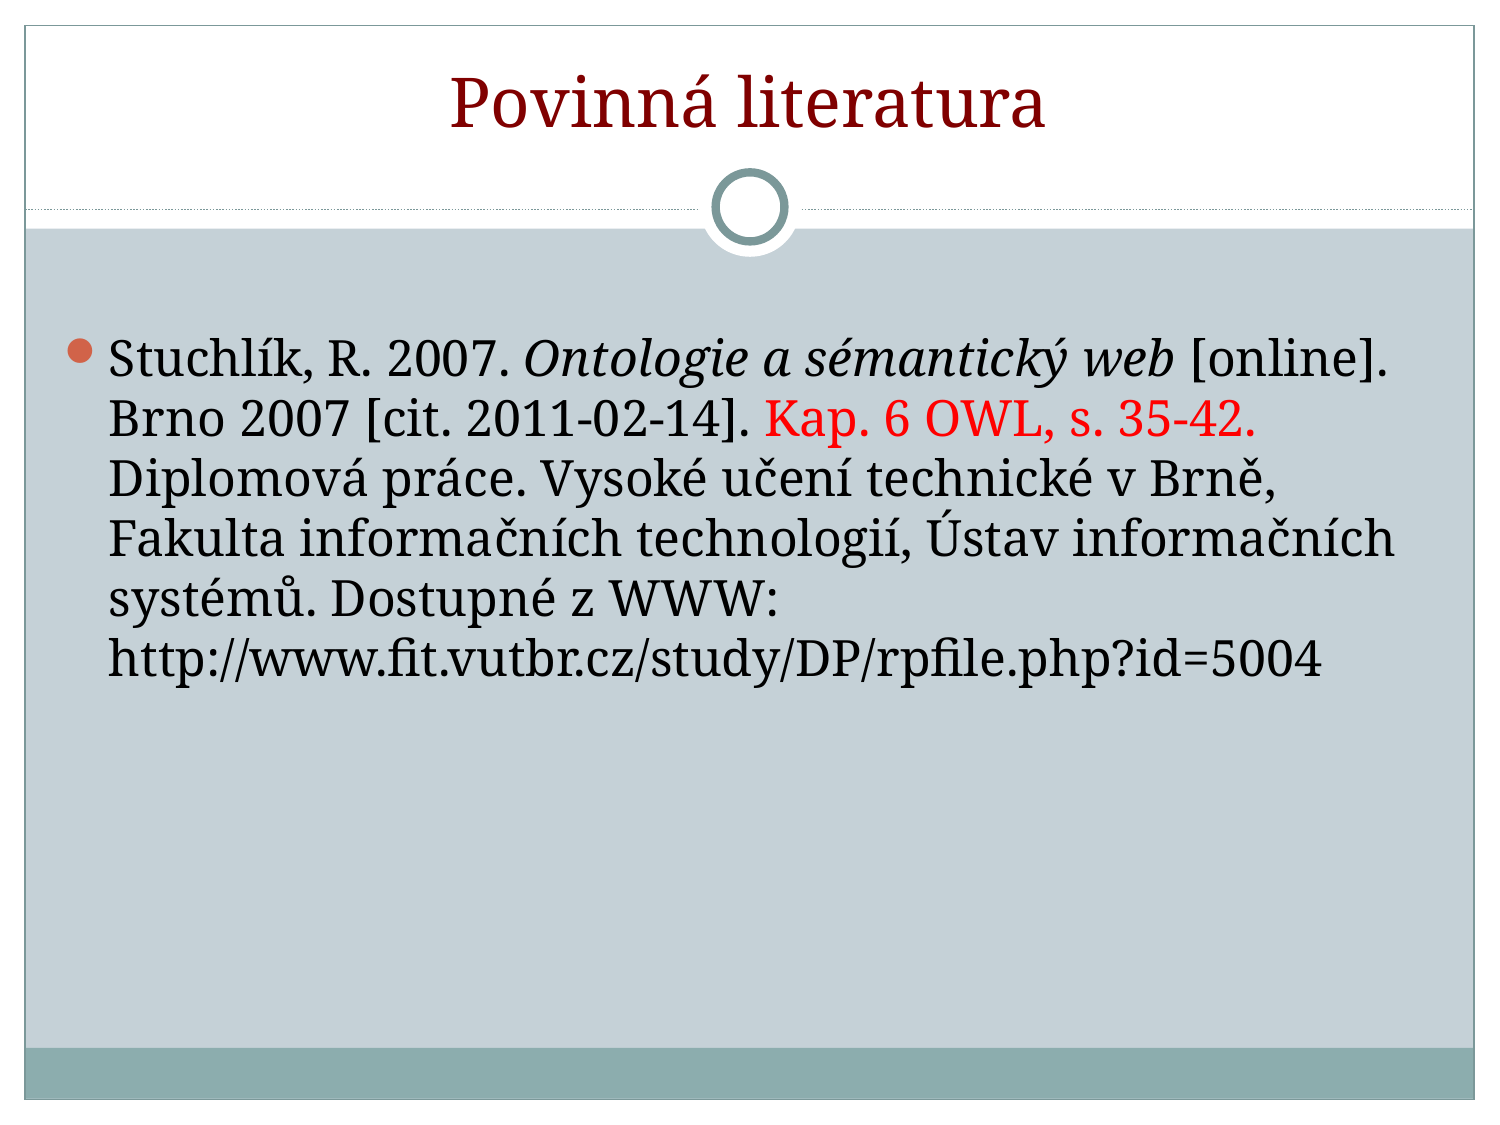

# Povinná literatura
Stuchlík, R. 2007. Ontologie a sémantický web [online]. Brno 2007 [cit. 2011-02-14]. Kap. 6 OWL, s. 35-42. Diplomová práce. Vysoké učení technické v Brně, Fakulta informačních technologií, Ústav informačních systémů. Dostupné z WWW: http://www.fit.vutbr.cz/study/DP/rpfile.php?id=5004